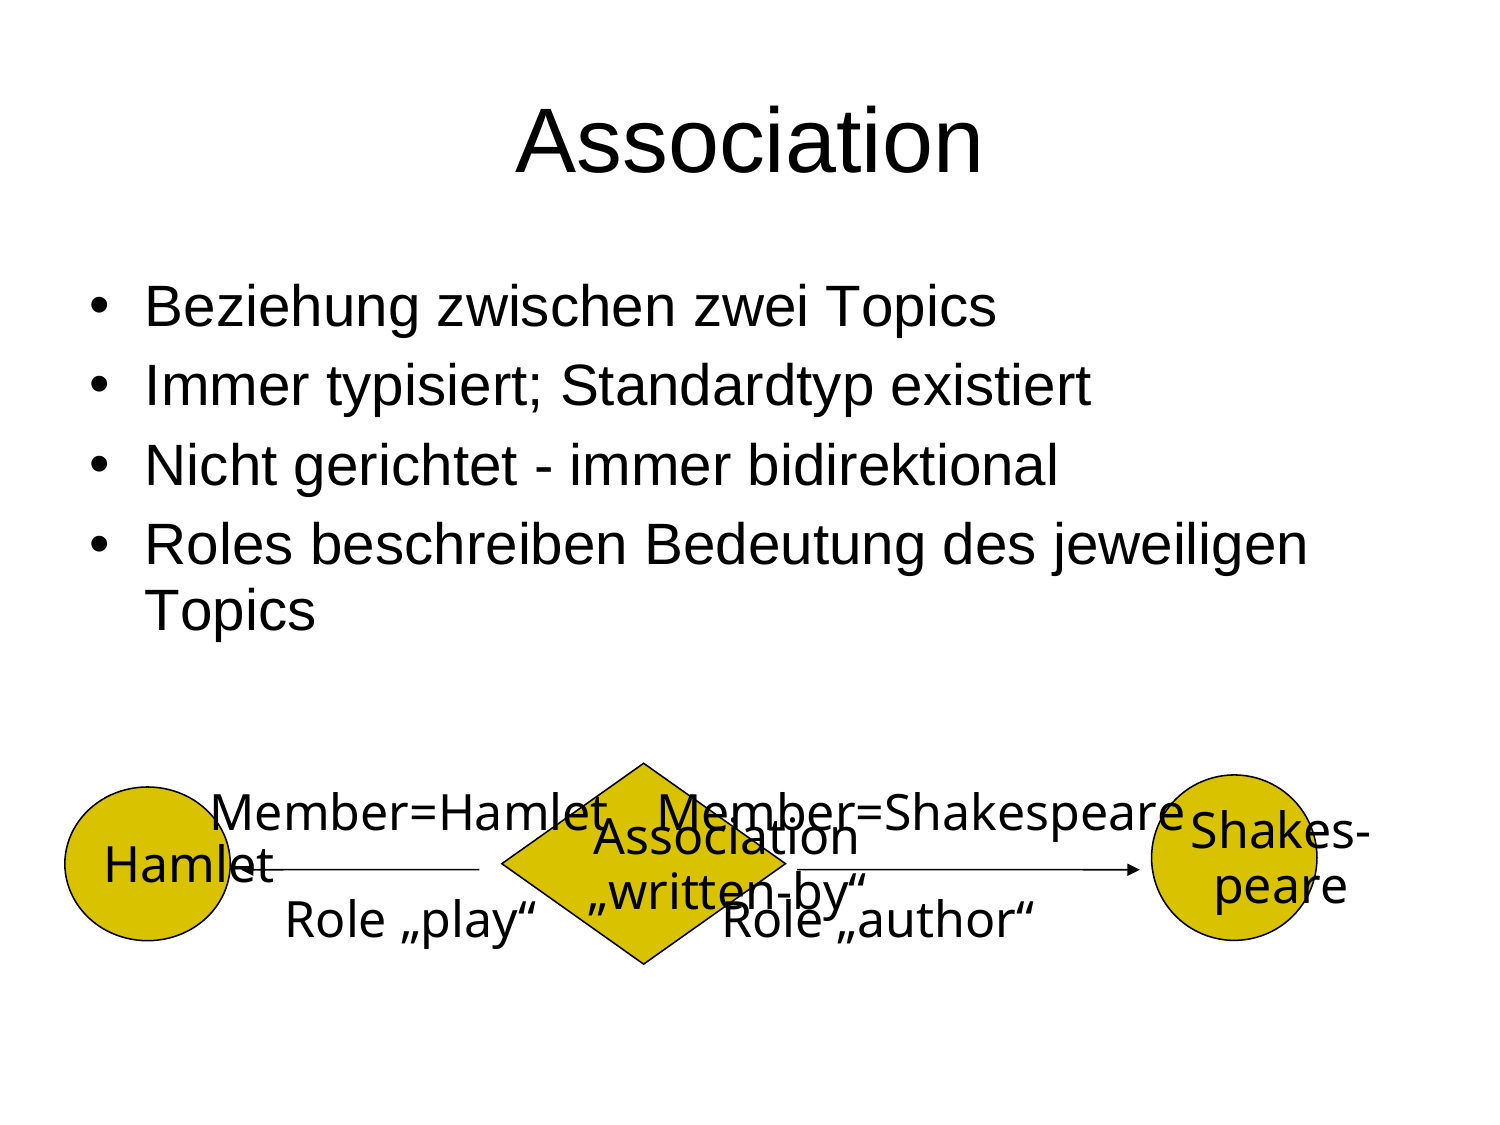

# Association
Beziehung zwischen zwei Topics
Immer typisiert; Standardtyp existiert
Nicht gerichtet - immer bidirektional
Roles beschreiben Bedeutung des jeweiligen Topics
Association
„written-by“
Member=Hamlet
Member=Shakespeare
Shakes-
peare
Hamlet
Role „play“
Role „author“